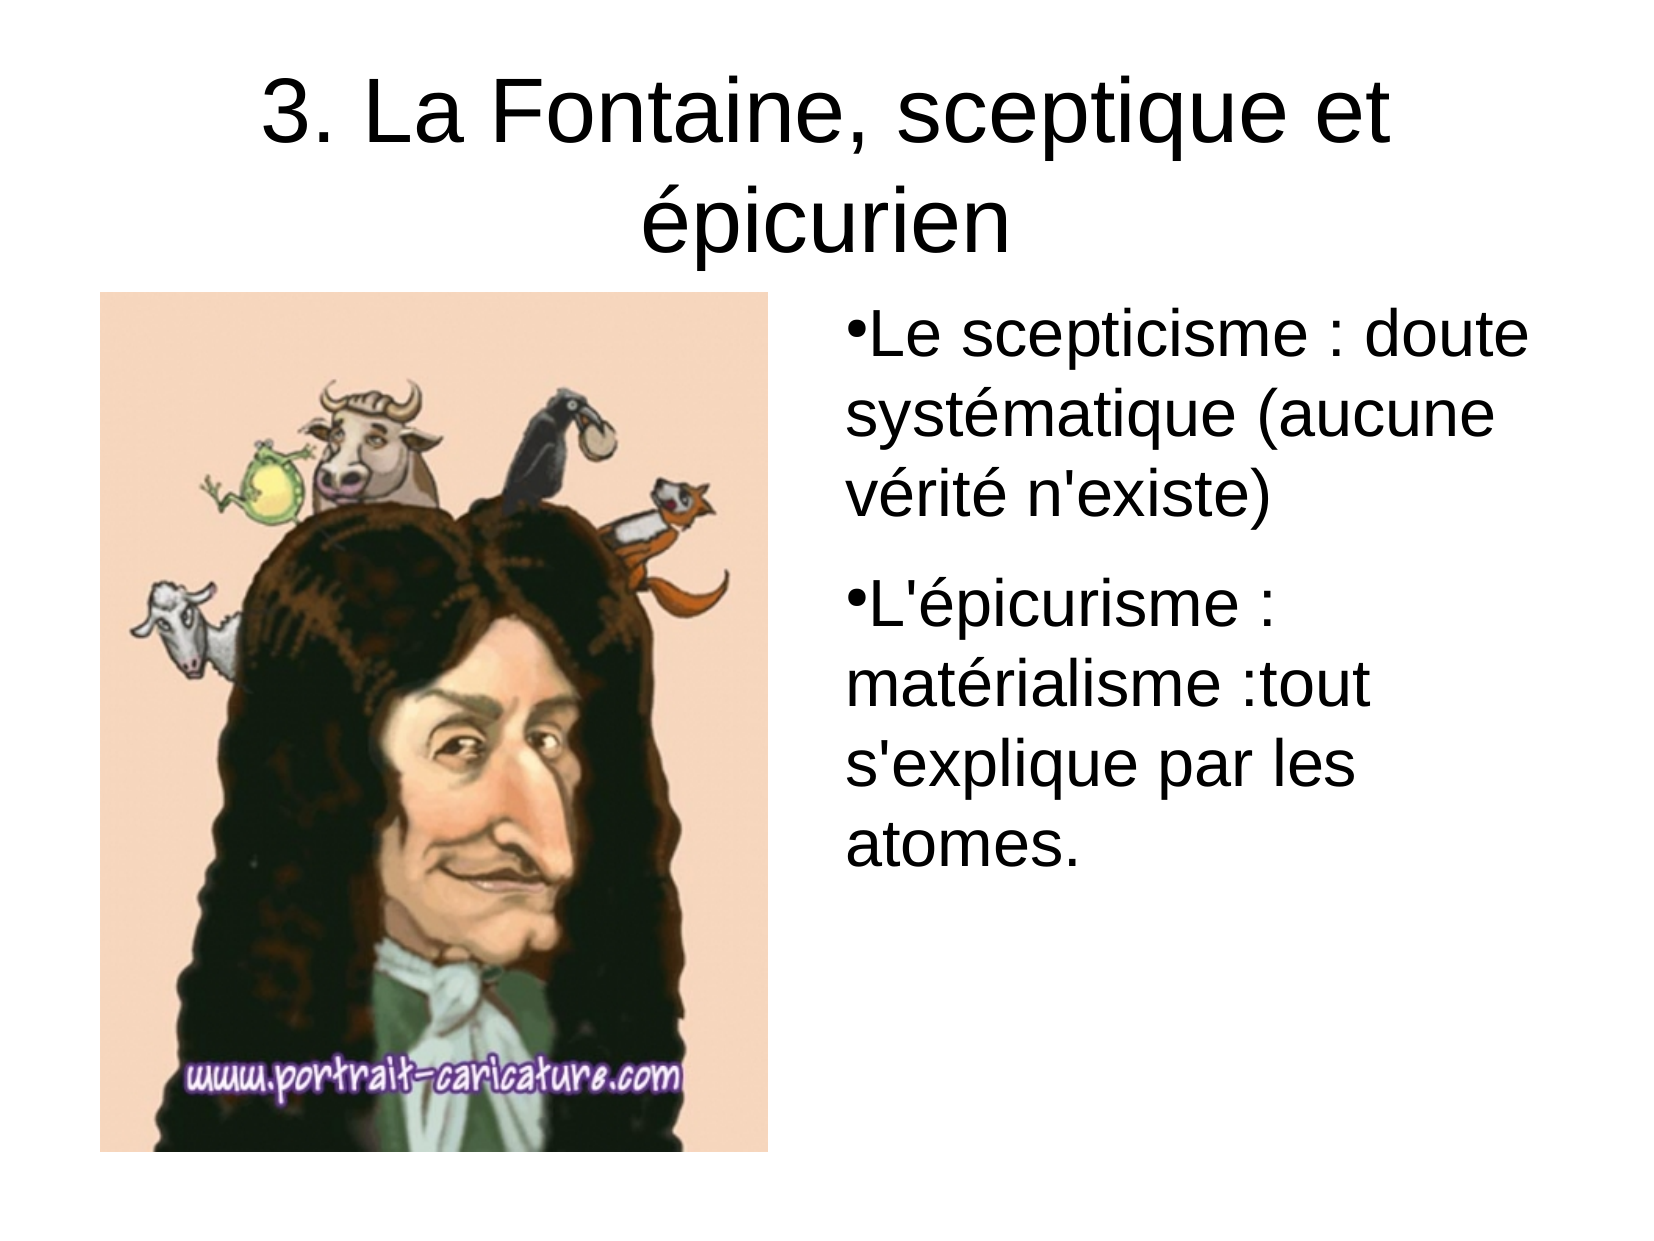

# 3. La Fontaine, sceptique et épicurien
Le scepticisme : doute systématique (aucune vérité n'existe)
L'épicurisme : matérialisme :tout s'explique par les atomes.